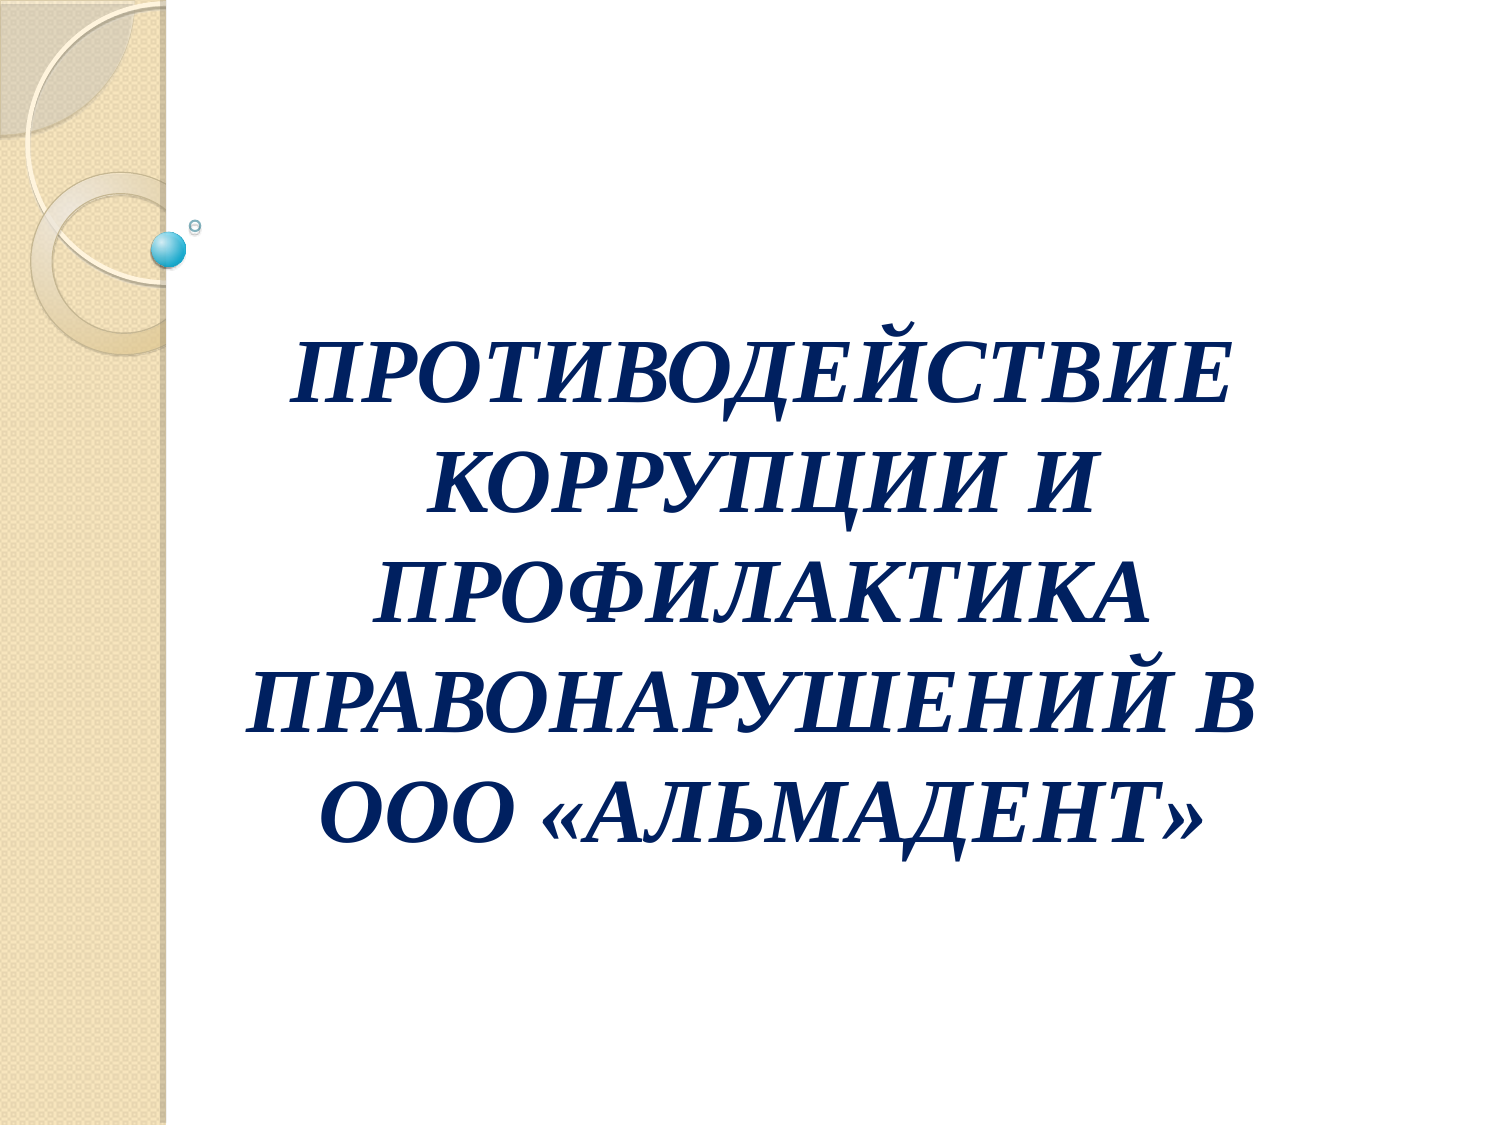

#
ПРОТИВОДЕЙСТВИЕ КОРРУПЦИИ И ПРОФИЛАКТИКА ПРАВОНАРУШЕНИЙ В
ООО «АЛЬМАДЕНТ»